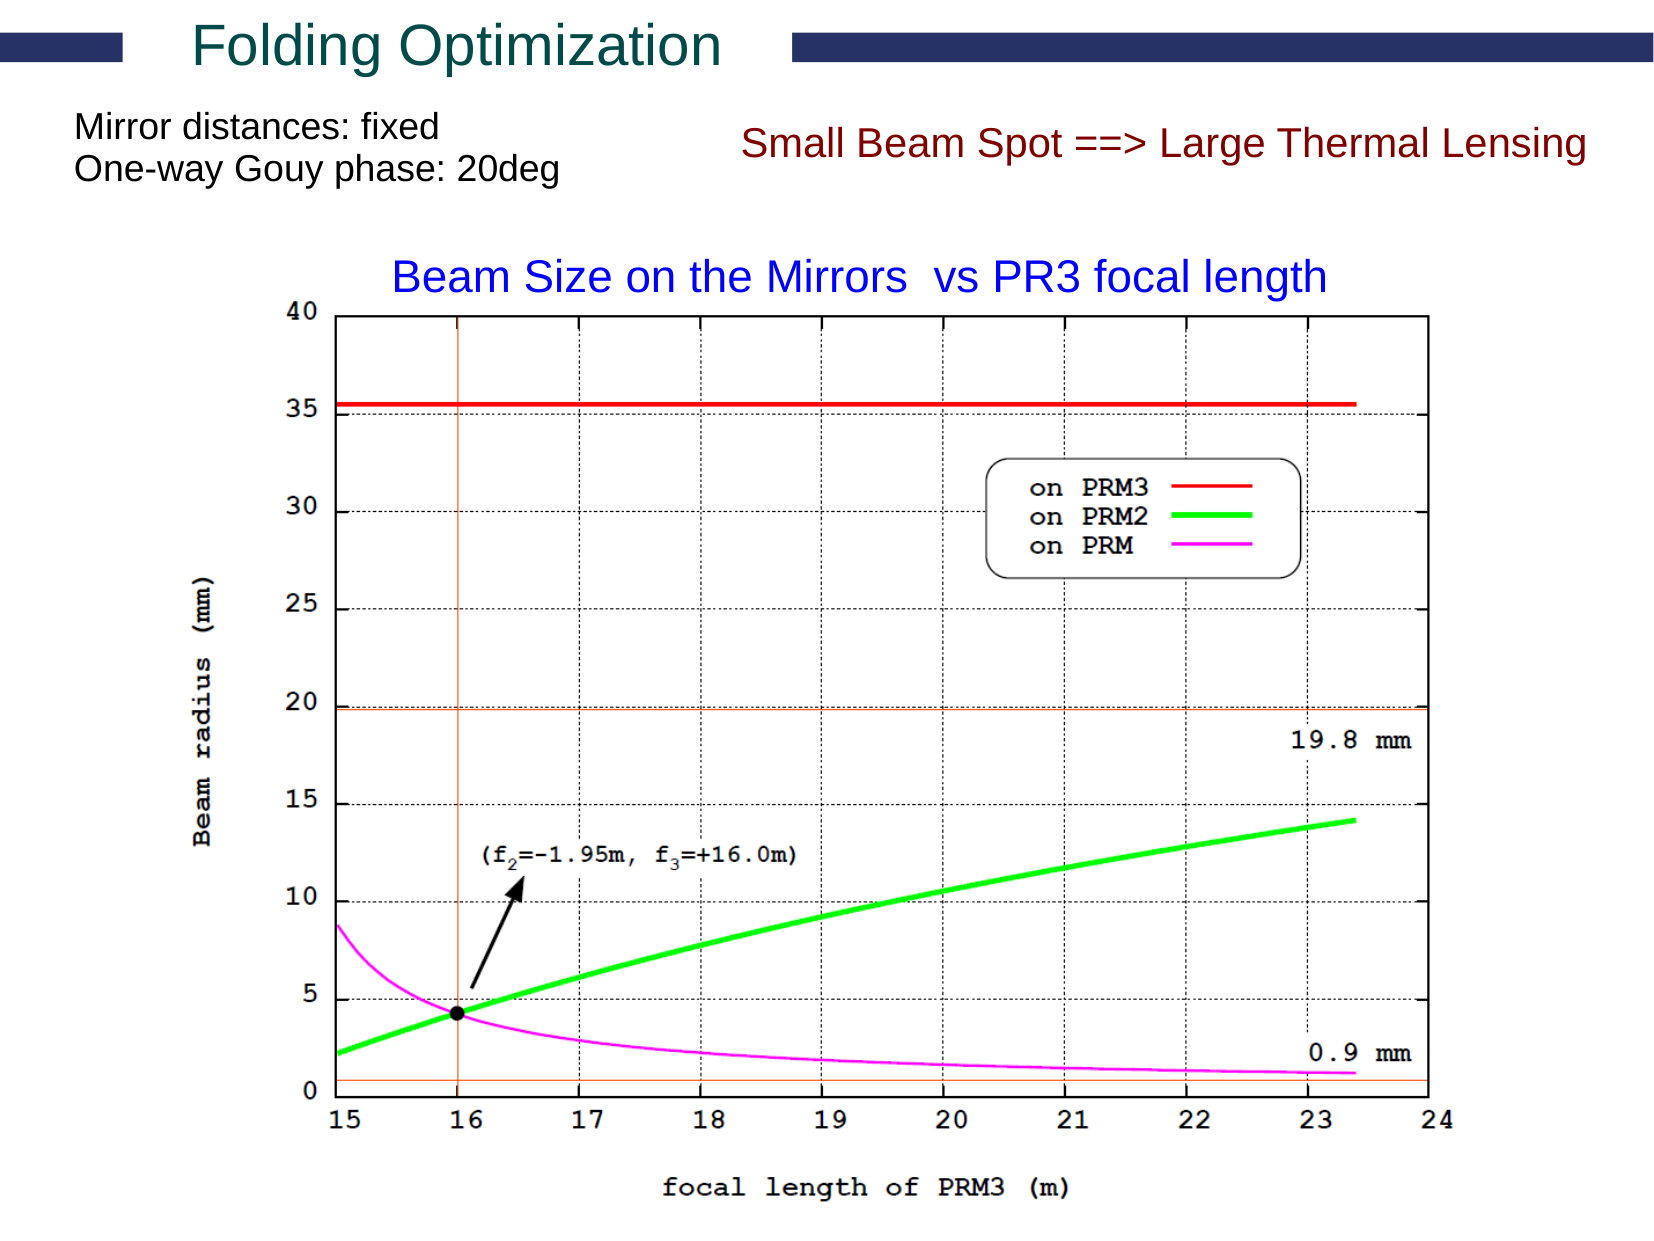

# Folding Optimization
Mirror distances: fixed
One-way Gouy phase: 20deg
Small Beam Spot ==> Large Thermal Lensing
Beam Size on the Mirrors vs PR3 focal length